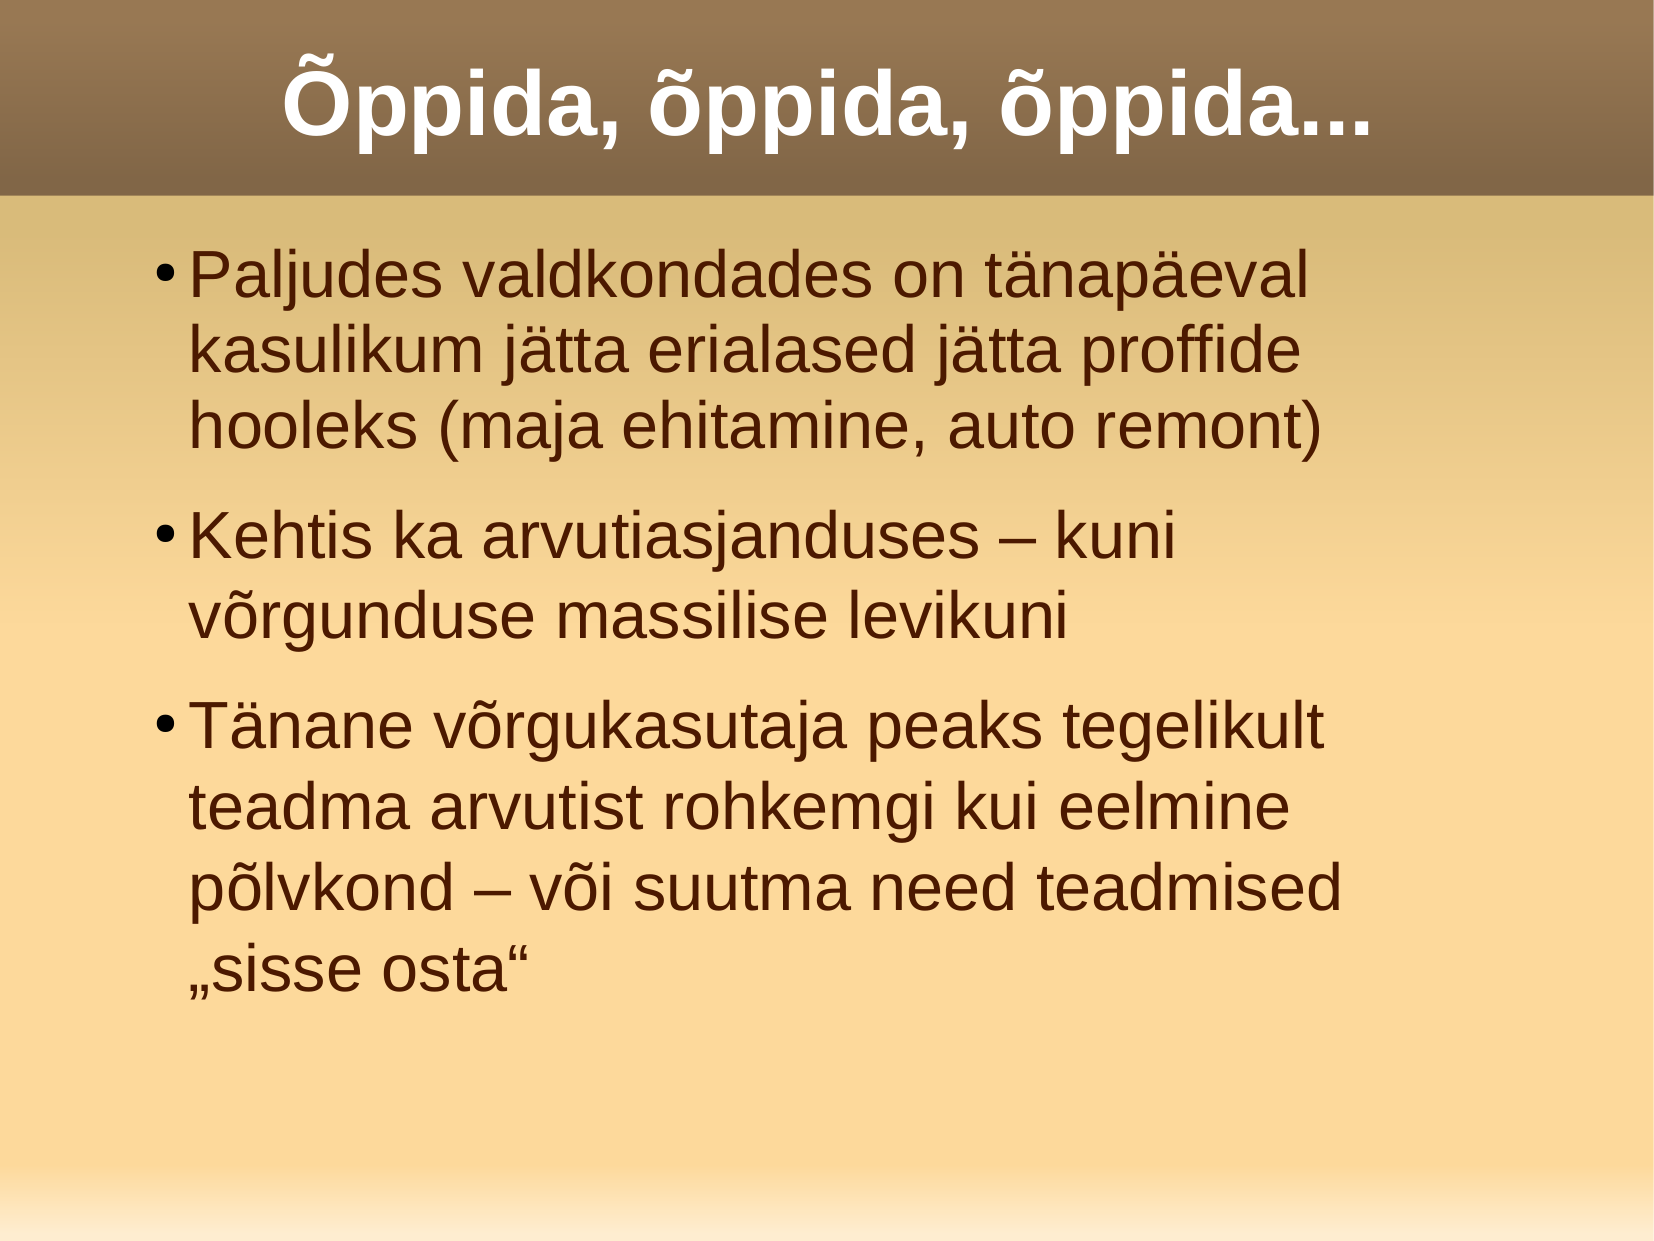

# Õppida, õppida, õppida...
Paljudes valdkondades on tänapäeval kasulikum jätta erialased jätta proffide hooleks (maja ehitamine, auto remont)
Kehtis ka arvutiasjanduses – kuni võrgunduse massilise levikuni
Tänane võrgukasutaja peaks tegelikult teadma arvutist rohkemgi kui eelmine põlvkond – või suutma need teadmised „sisse osta“